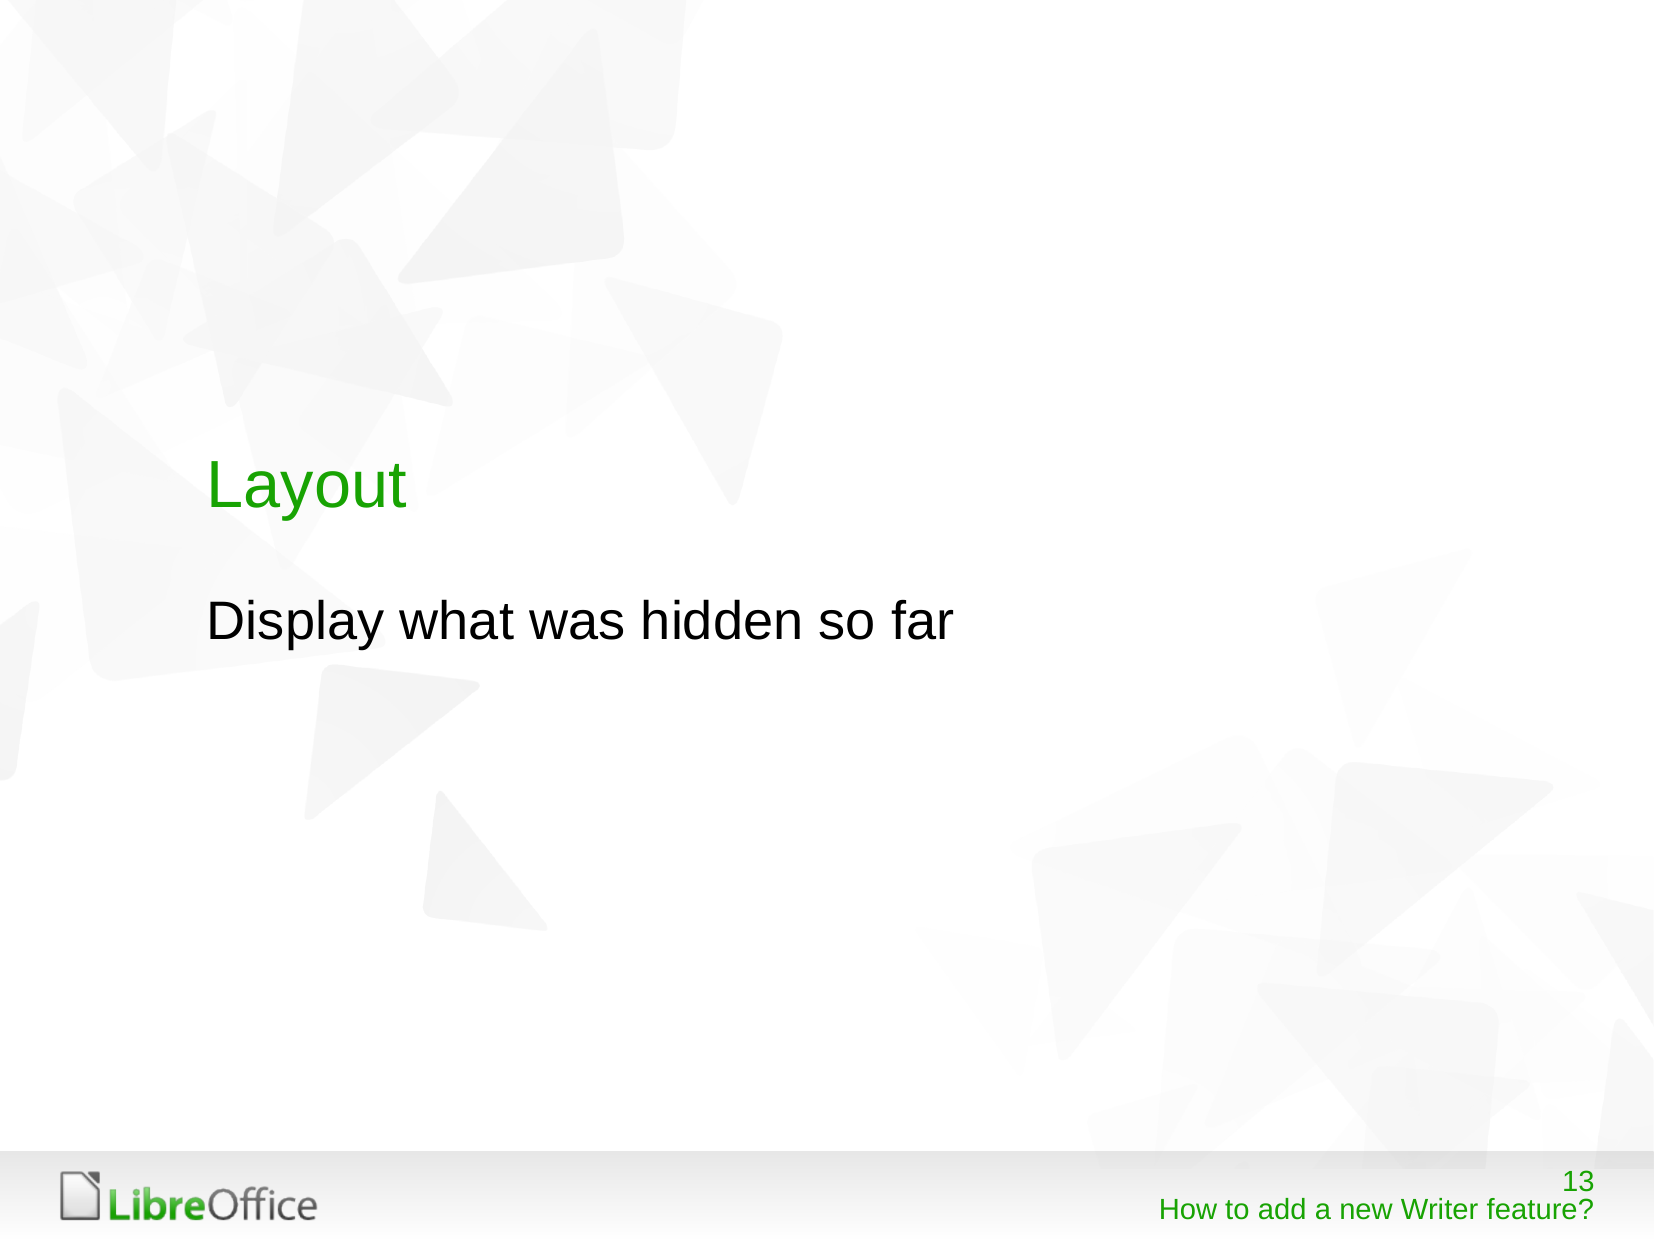

# Layout
Display what was hidden so far
13
How to add a new Writer feature?